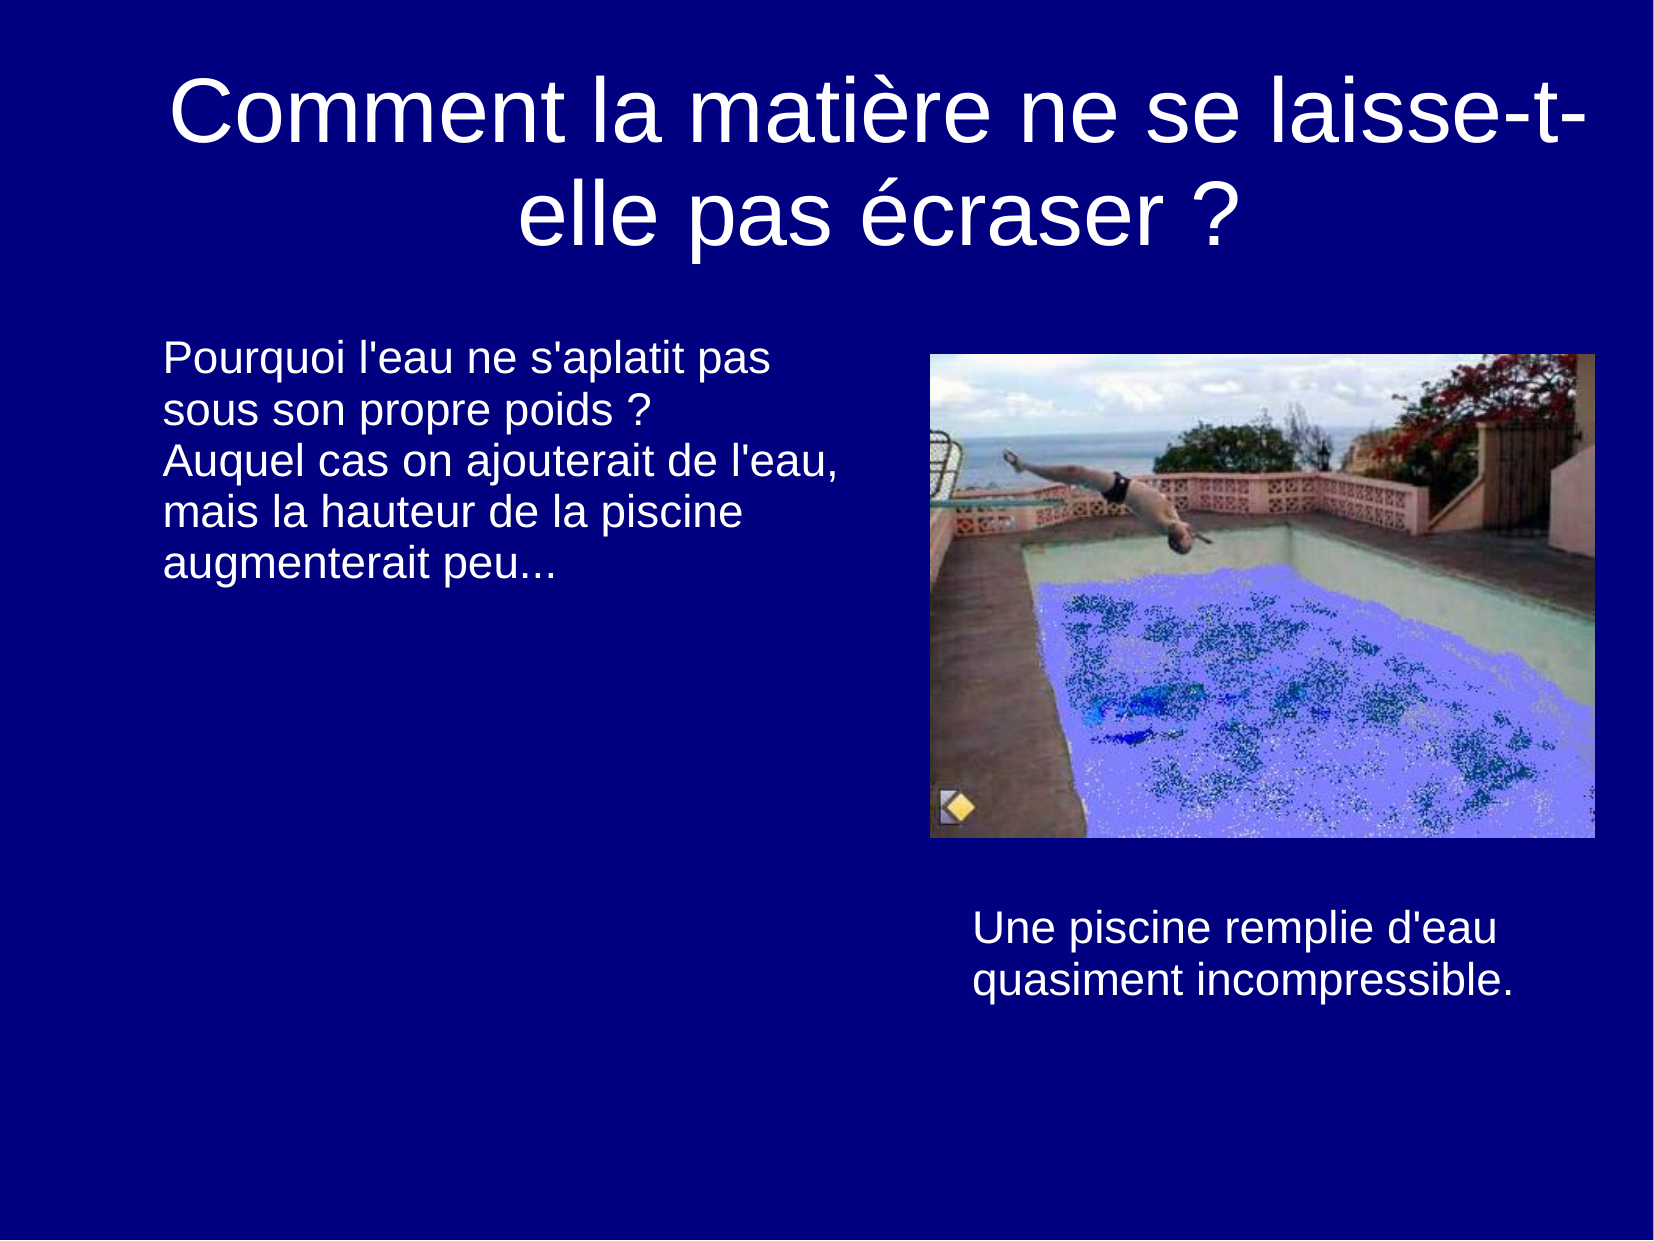

# Comment la matière ne se laisse-t-elle pas écraser ?
Pourquoi l'eau ne s'aplatit pas
sous son propre poids ?
Auquel cas on ajouterait de l'eau,
mais la hauteur de la piscine
augmenterait peu...
Une piscine remplie d'eau
quasiment incompressible.